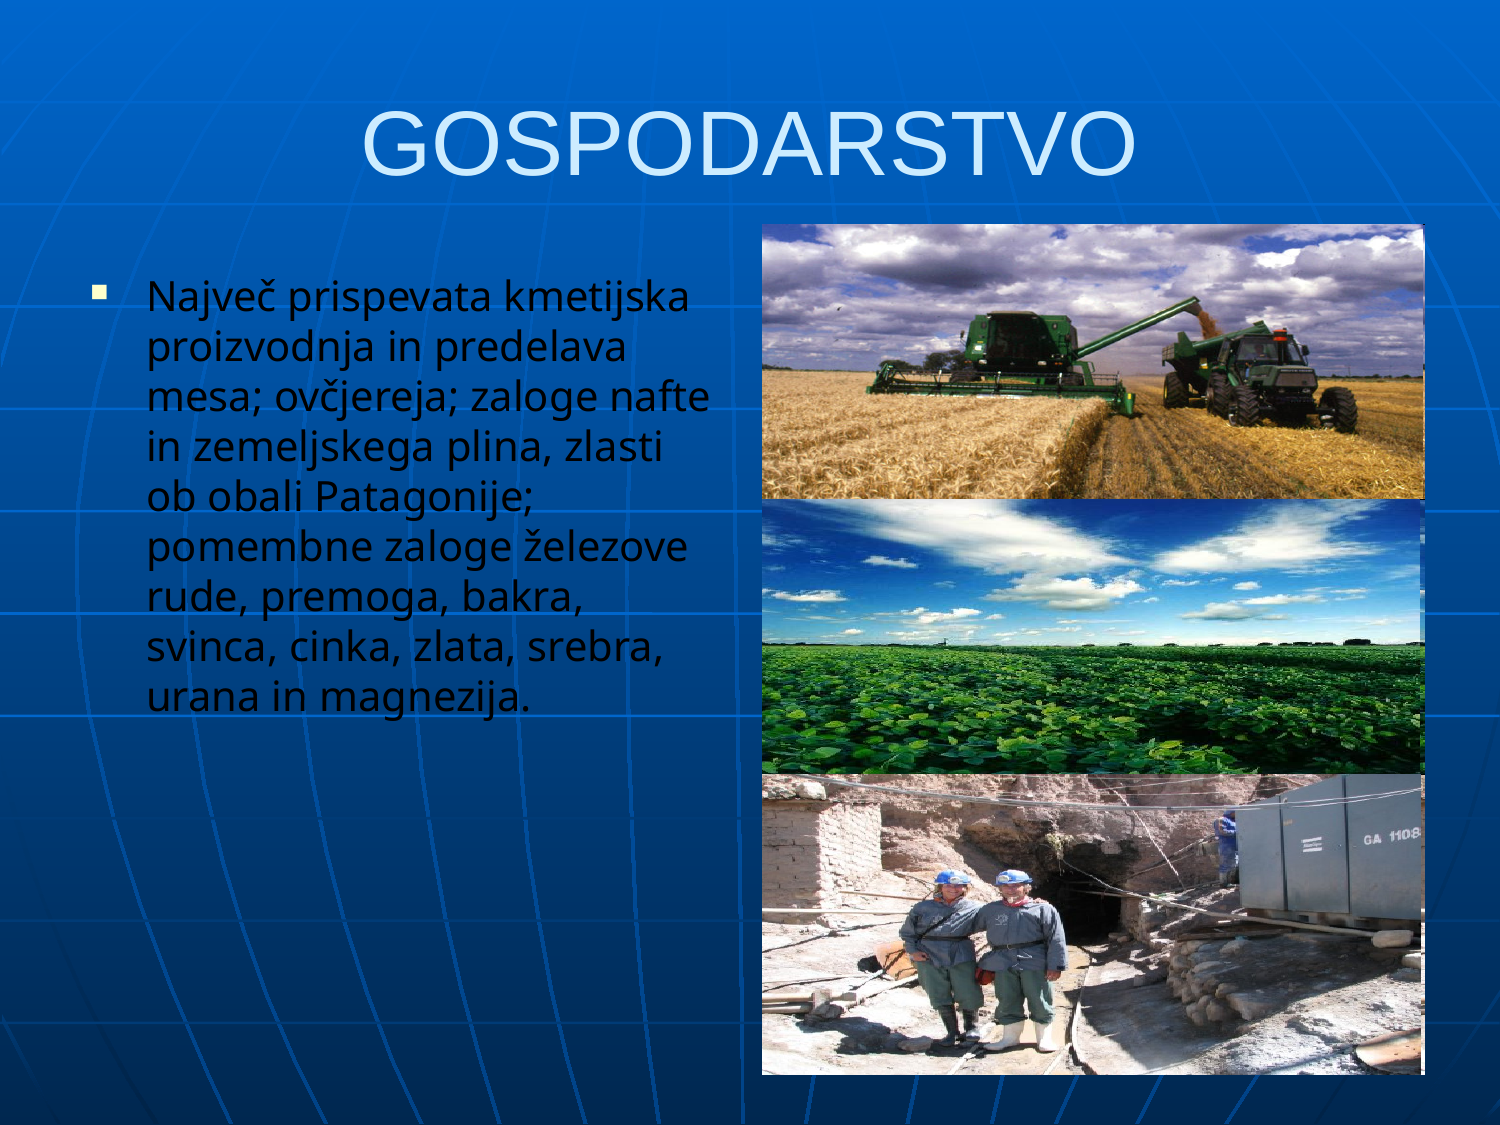

# GOSPODARSTVO
Največ prispevata kmetijska proizvodnja in predelava mesa; ovčjereja; zaloge nafte in zemeljskega plina, zlasti ob obali Patagonije; pomembne zaloge železove rude, premoga, bakra, svinca, cinka, zlata, srebra, urana in magnezija.